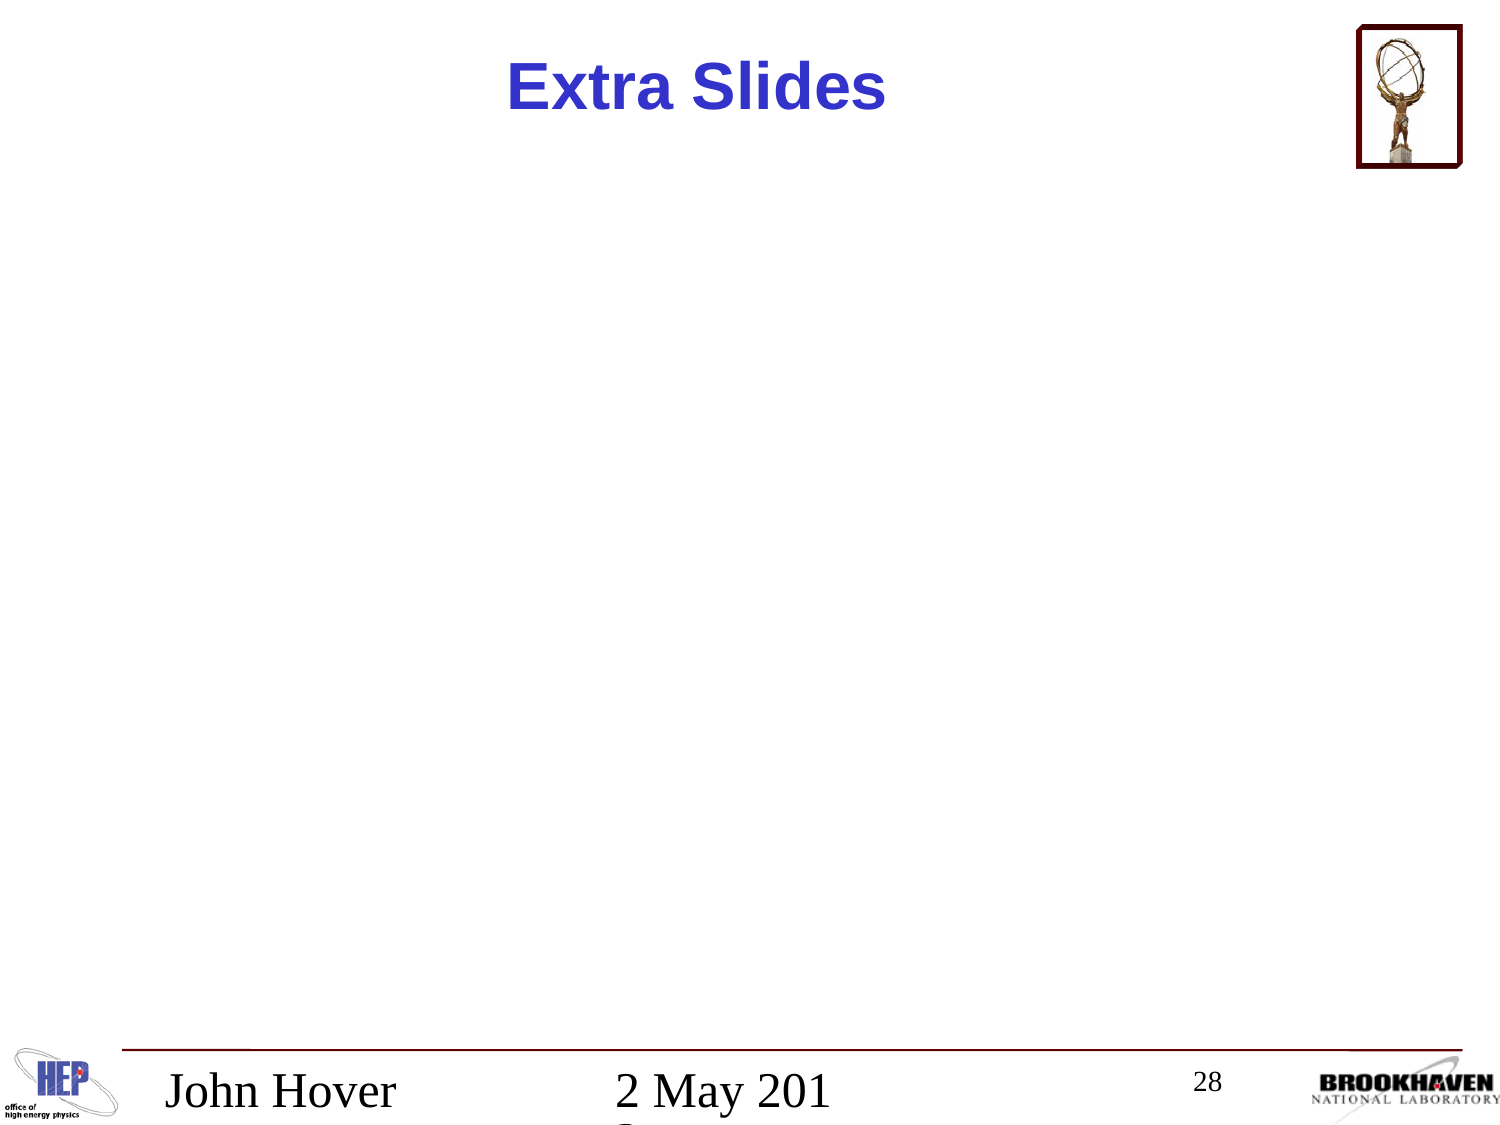

# Extra Slides
2 May 2013
John Hover